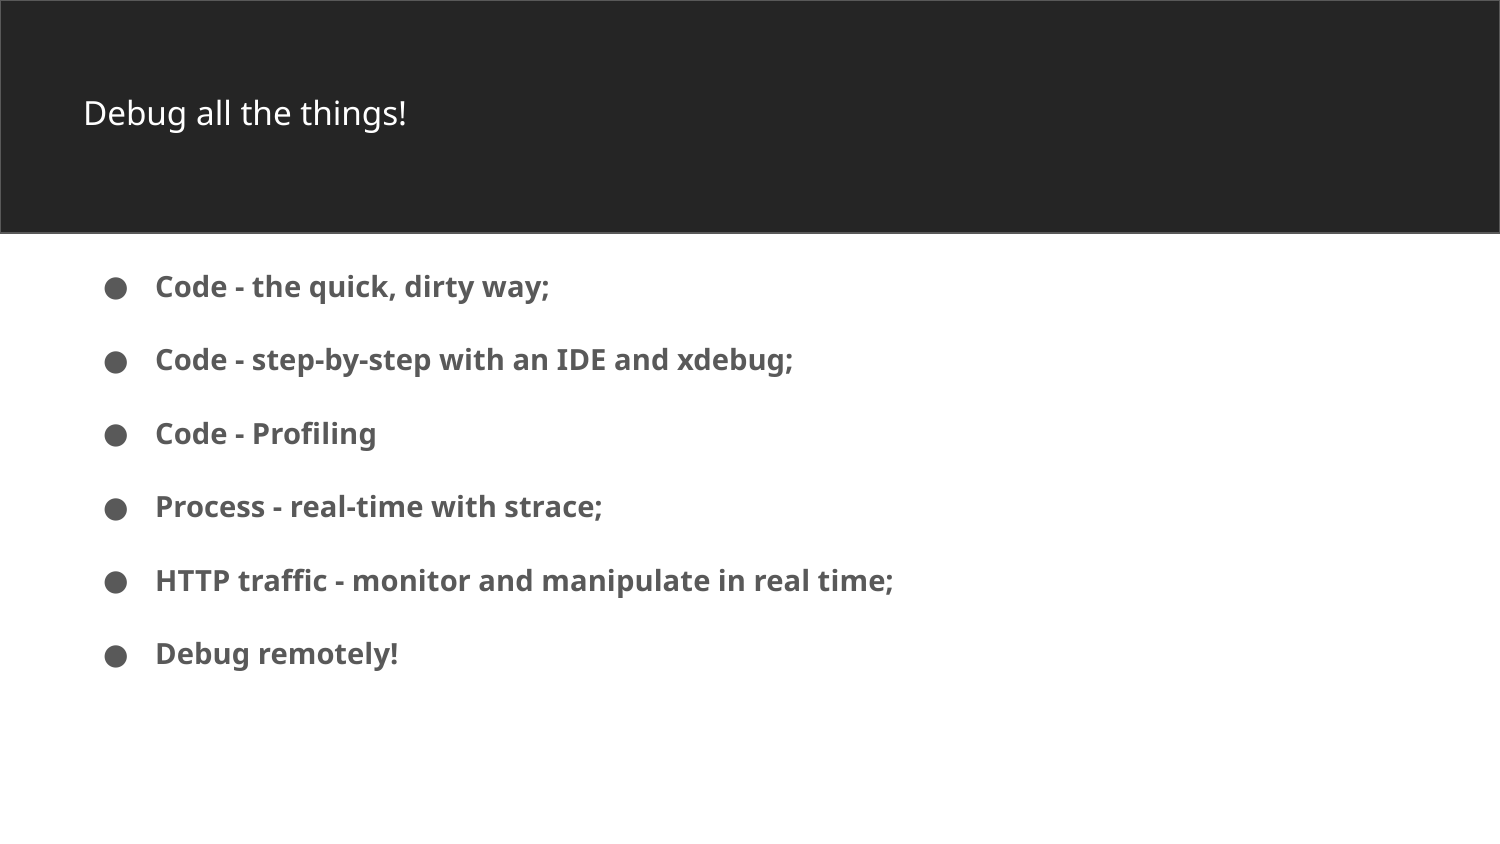

Debug all the things!
# Code - the quick, dirty way;
Code - step-by-step with an IDE and xdebug;
Code - Profiling
Process - real-time with strace;
HTTP traffic - monitor and manipulate in real time;
Debug remotely!